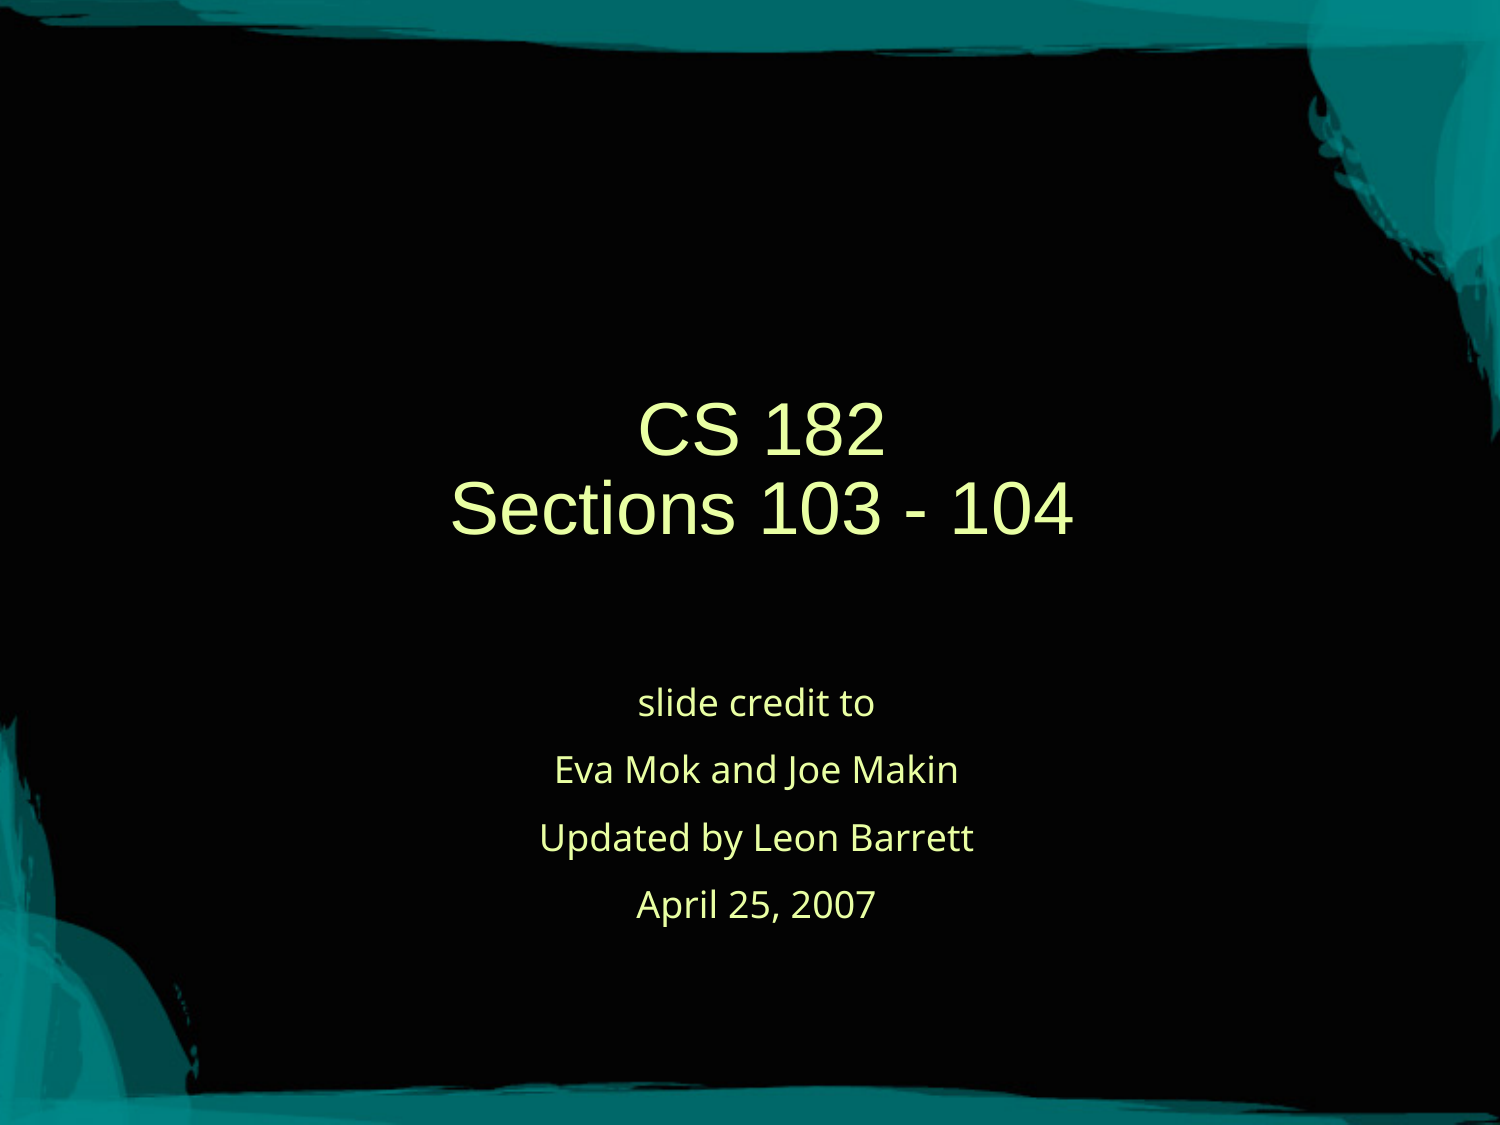

# CS 182 Sections 103 - 104
slide credit to
Eva Mok and Joe Makin
Updated by Leon Barrett
April 25, 2007